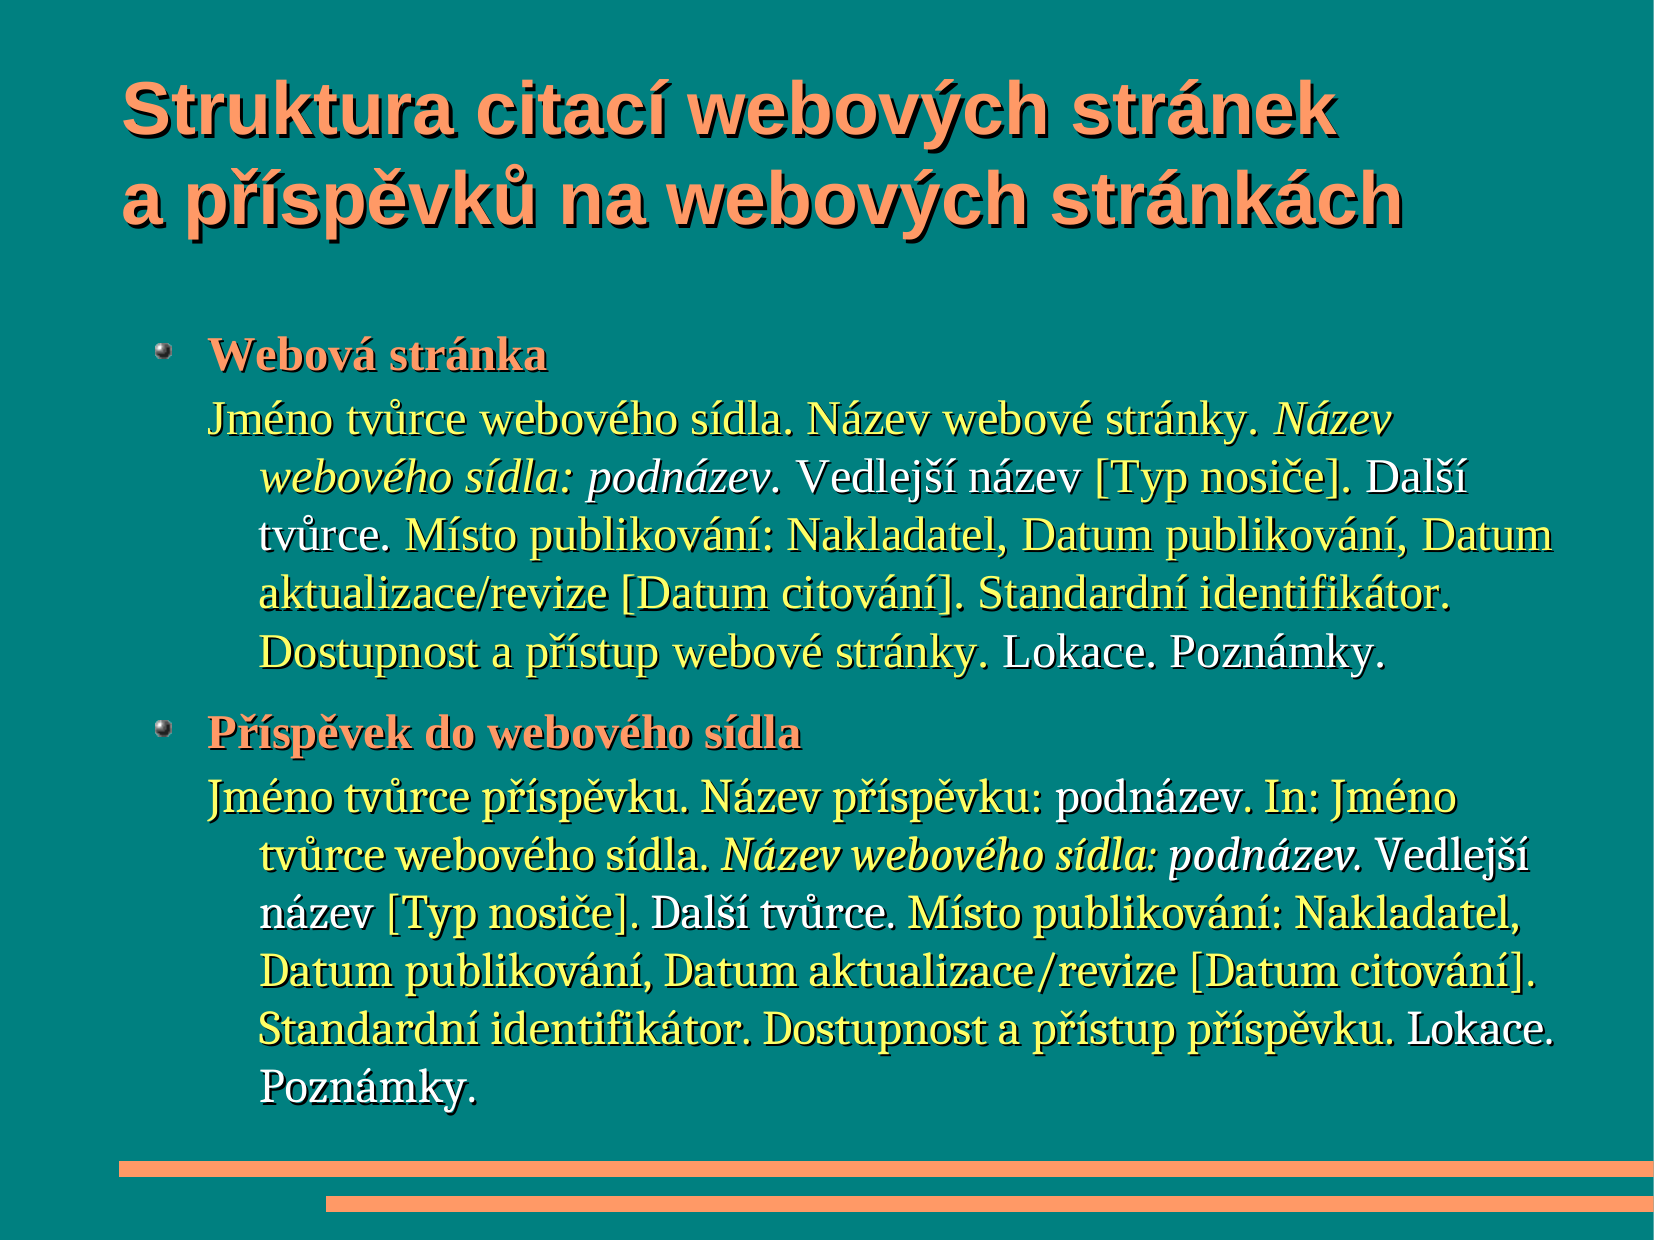

# Struktura citací webových stránek a příspěvků na webových stránkách
Webová stránka
Jméno tvůrce webového sídla. Název webové stránky. Název webového sídla: podnázev. Vedlejší název [Typ nosiče]. Další tvůrce. Místo publikování: Nakladatel, Datum publikování, Datum aktualizace/revize [Datum citování]. Standardní identifikátor. Dostupnost a přístup webové stránky. Lokace. Poznámky.
Příspěvek do webového sídla
Jméno tvůrce příspěvku. Název příspěvku: podnázev. In: Jméno tvůrce webového sídla. Název webového sídla: podnázev. Vedlejší název [Typ nosiče]. Další tvůrce. Místo publikování: Nakladatel, Datum publikování, Datum aktualizace/revize [Datum citování]. Standardní identifikátor. Dostupnost a přístup příspěvku. Lokace. Poznámky.